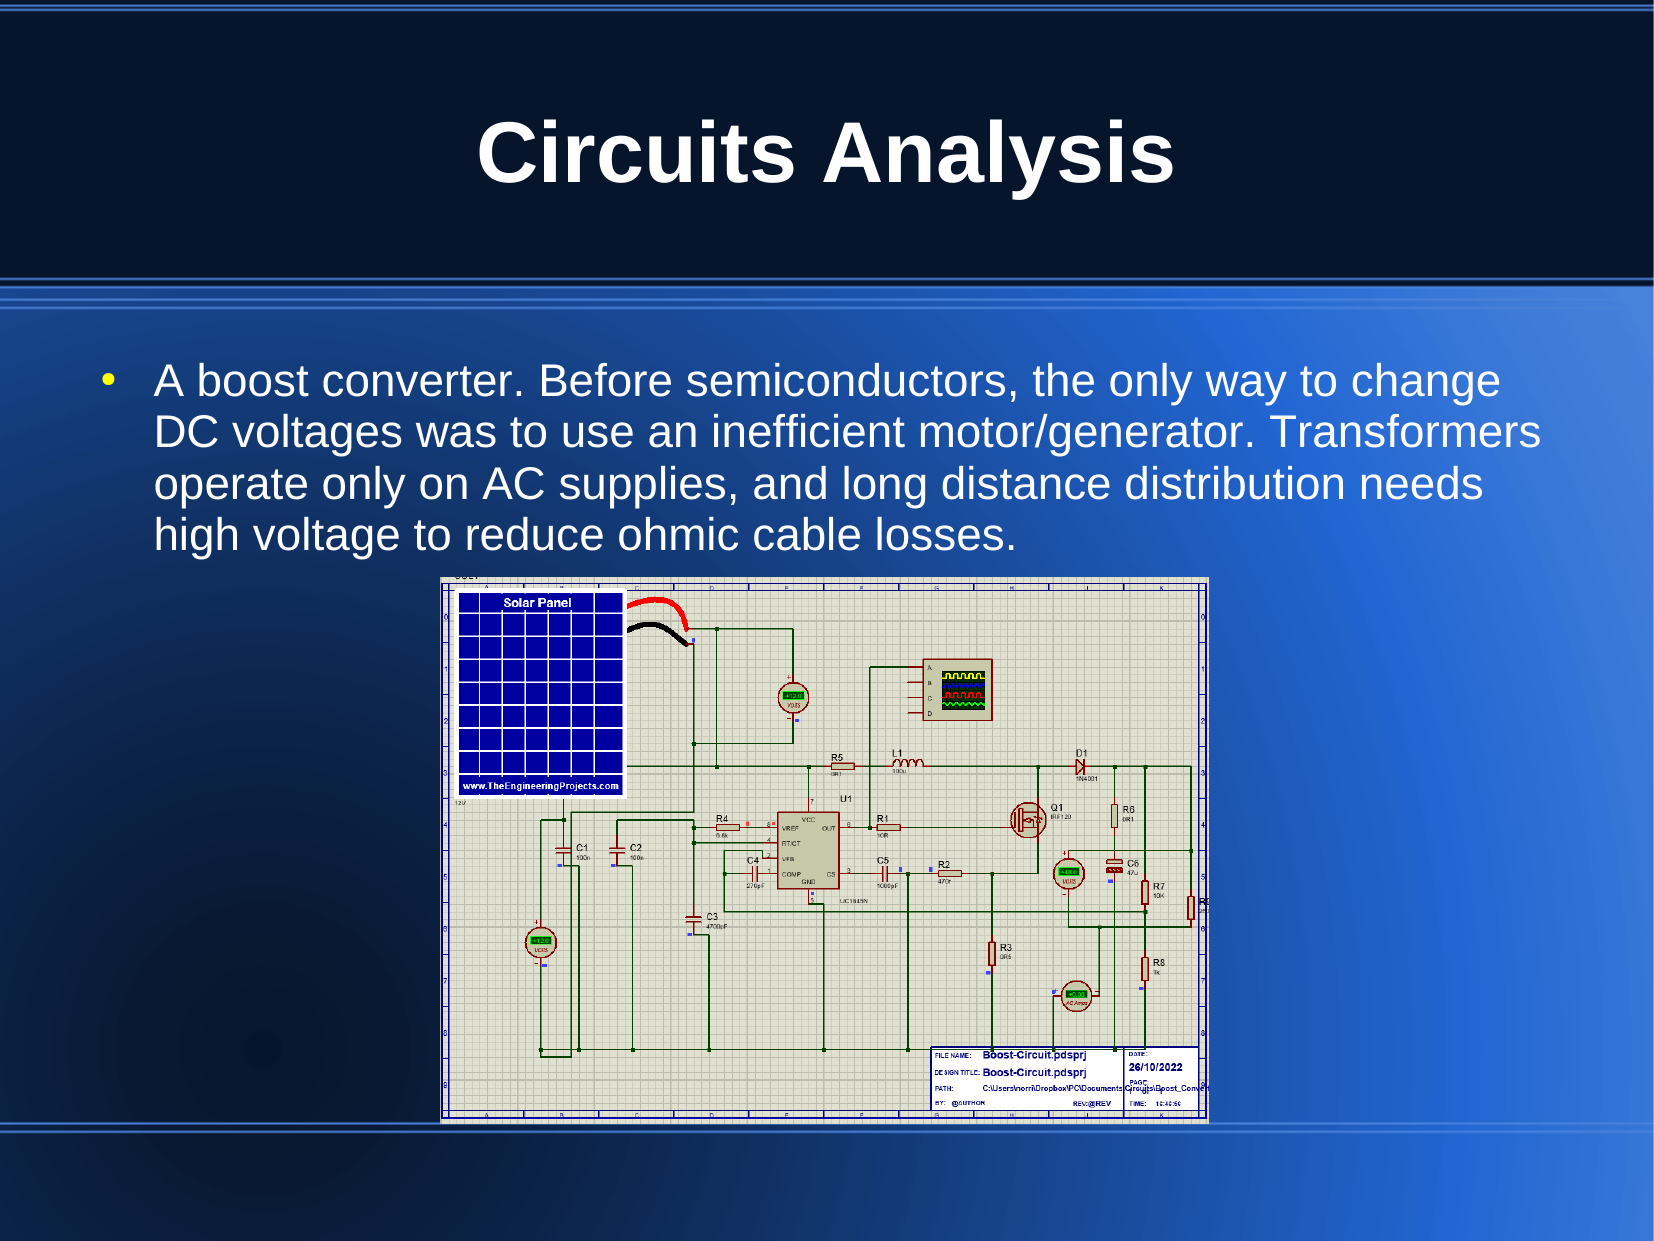

# Circuits Analysis
A boost converter. Before semiconductors, the only way to change DC voltages was to use an inefficient motor/generator. Transformers operate only on AC supplies, and long distance distribution needs high voltage to reduce ohmic cable losses.